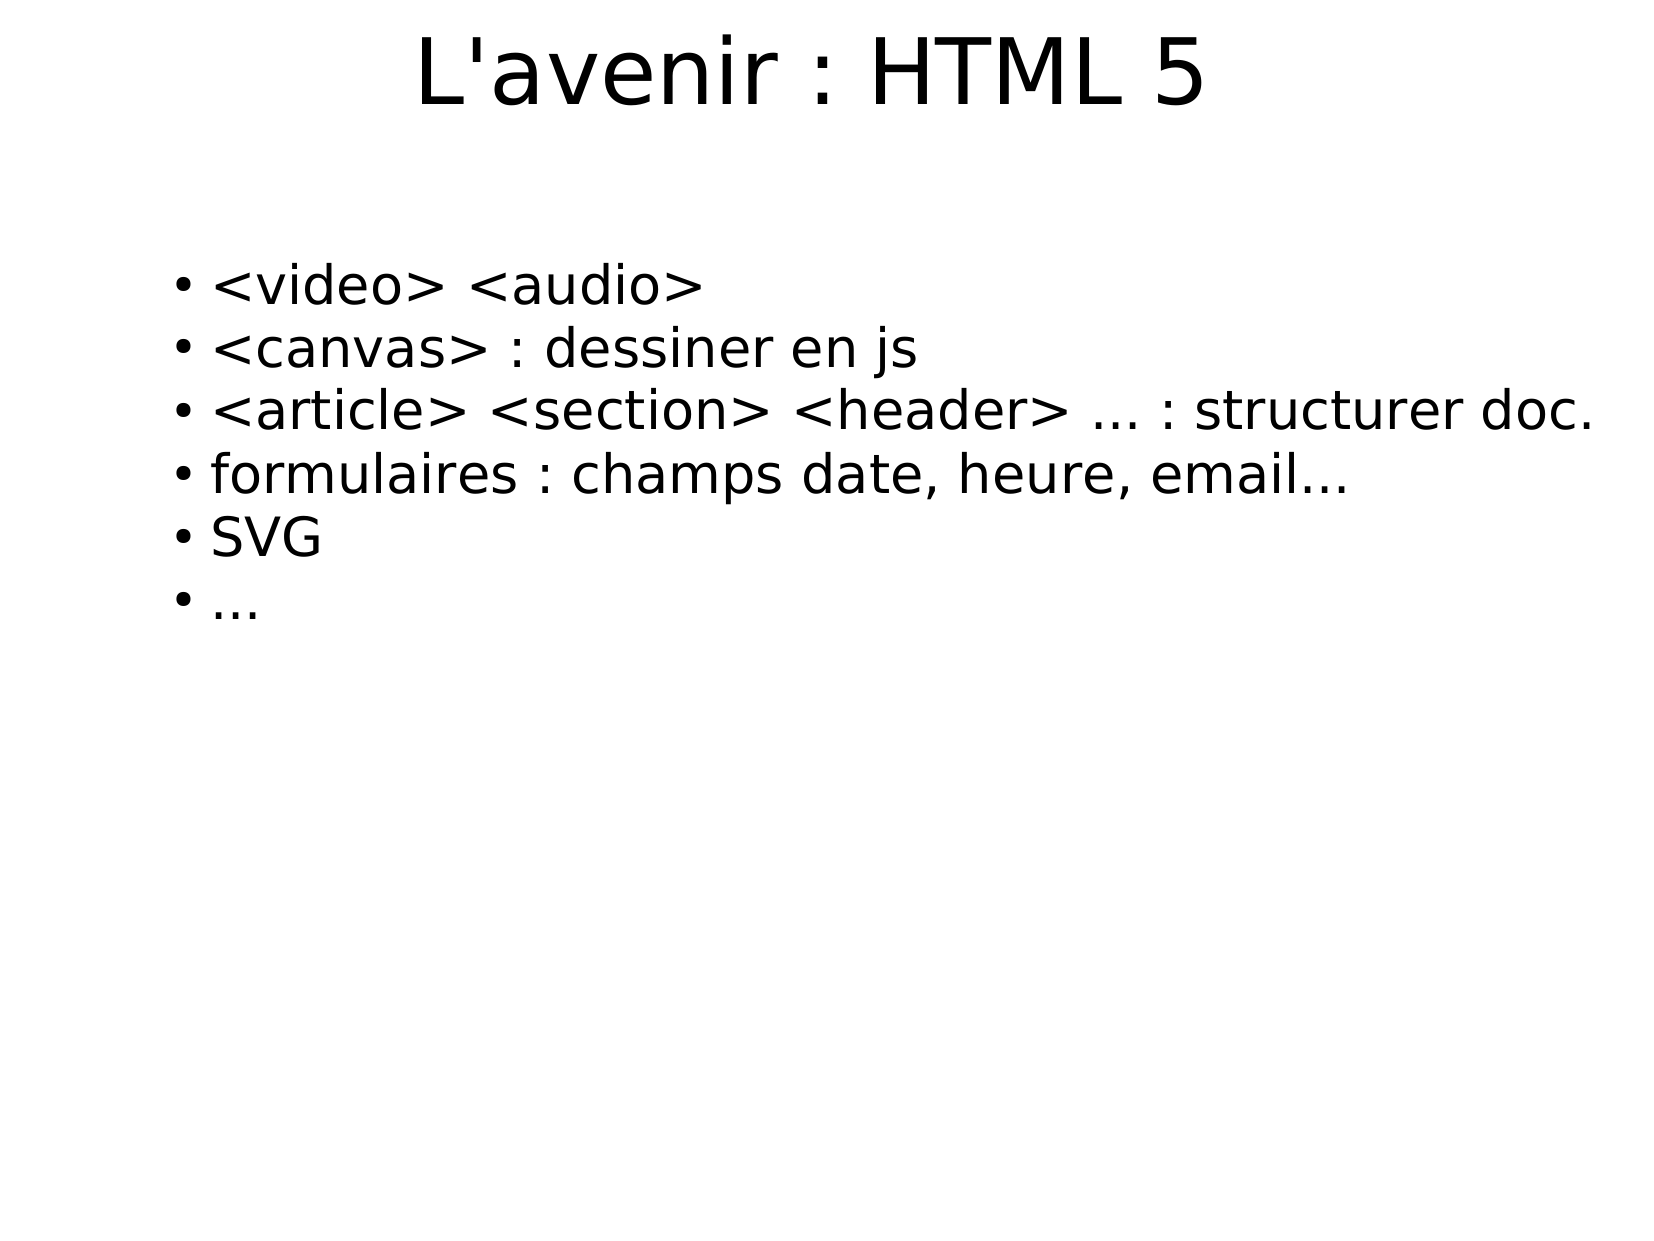

# L'avenir : HTML 5
 <video> <audio>
 <canvas> : dessiner en js
 <article> <section> <header> ... : structurer doc.
 formulaires : champs date, heure, email...
 SVG
 ...